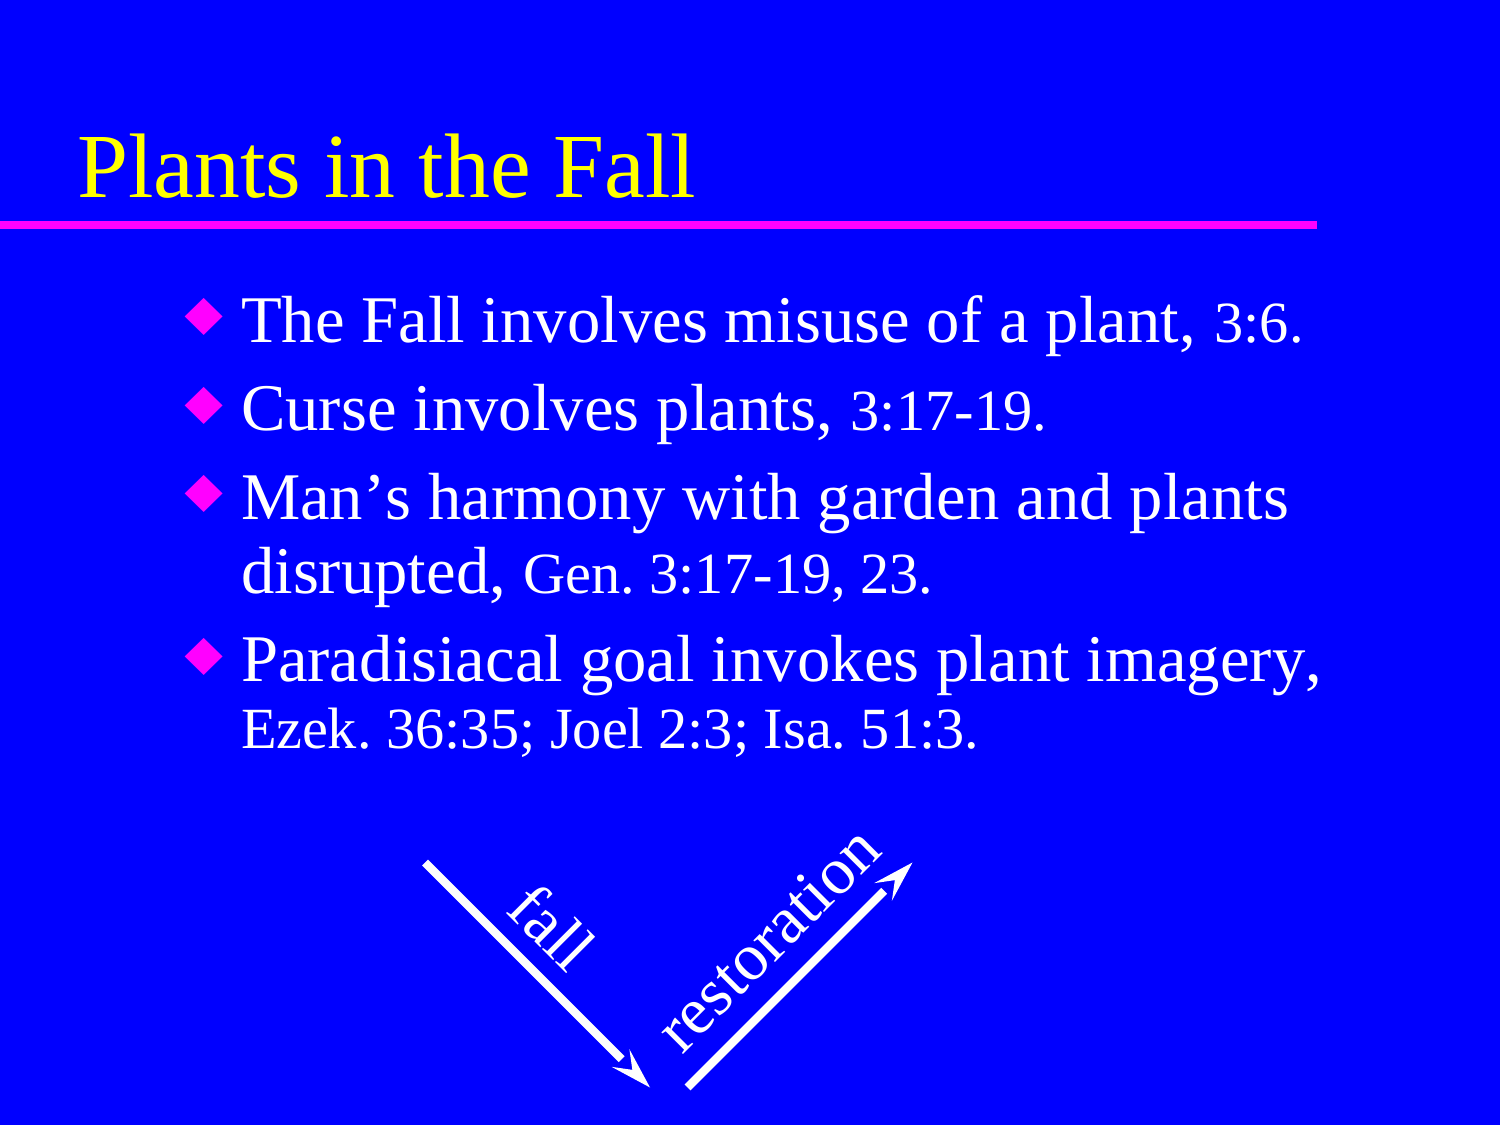

# Plants in the Fall
The Fall involves misuse of a plant, 3:6.
Curse involves plants, 3:17-19.
Man’s harmony with garden and plants disrupted, Gen. 3:17-19, 23.
Paradisiacal goal invokes plant imagery, Ezek. 36:35; Joel 2:3; Isa. 51:3.
restoration
fall